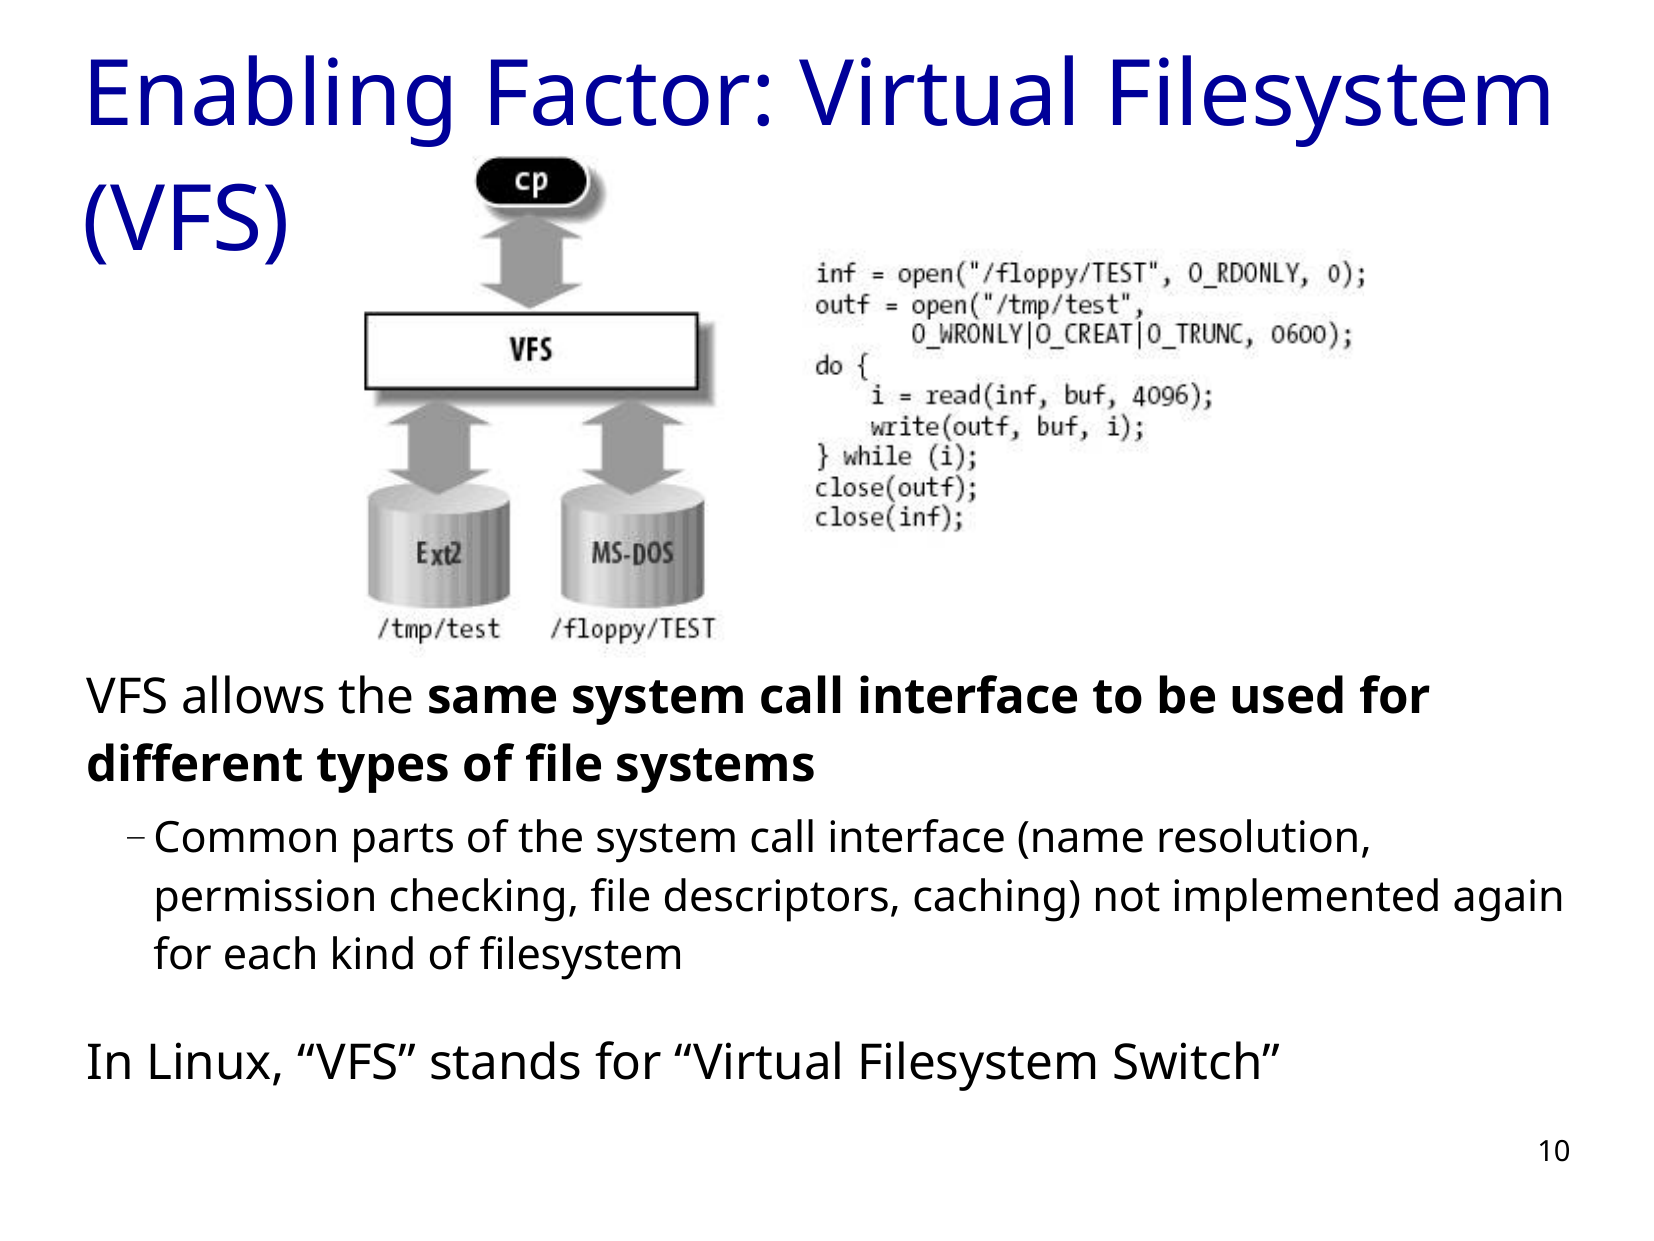

# Enabling Factor: Virtual Filesystem (VFS)
VFS allows the same system call interface to be used for different types of file systems
Common parts of the system call interface (name resolution, permission checking, file descriptors, caching) not implemented again for each kind of filesystem
In Linux, “VFS” stands for “Virtual Filesystem Switch”
10